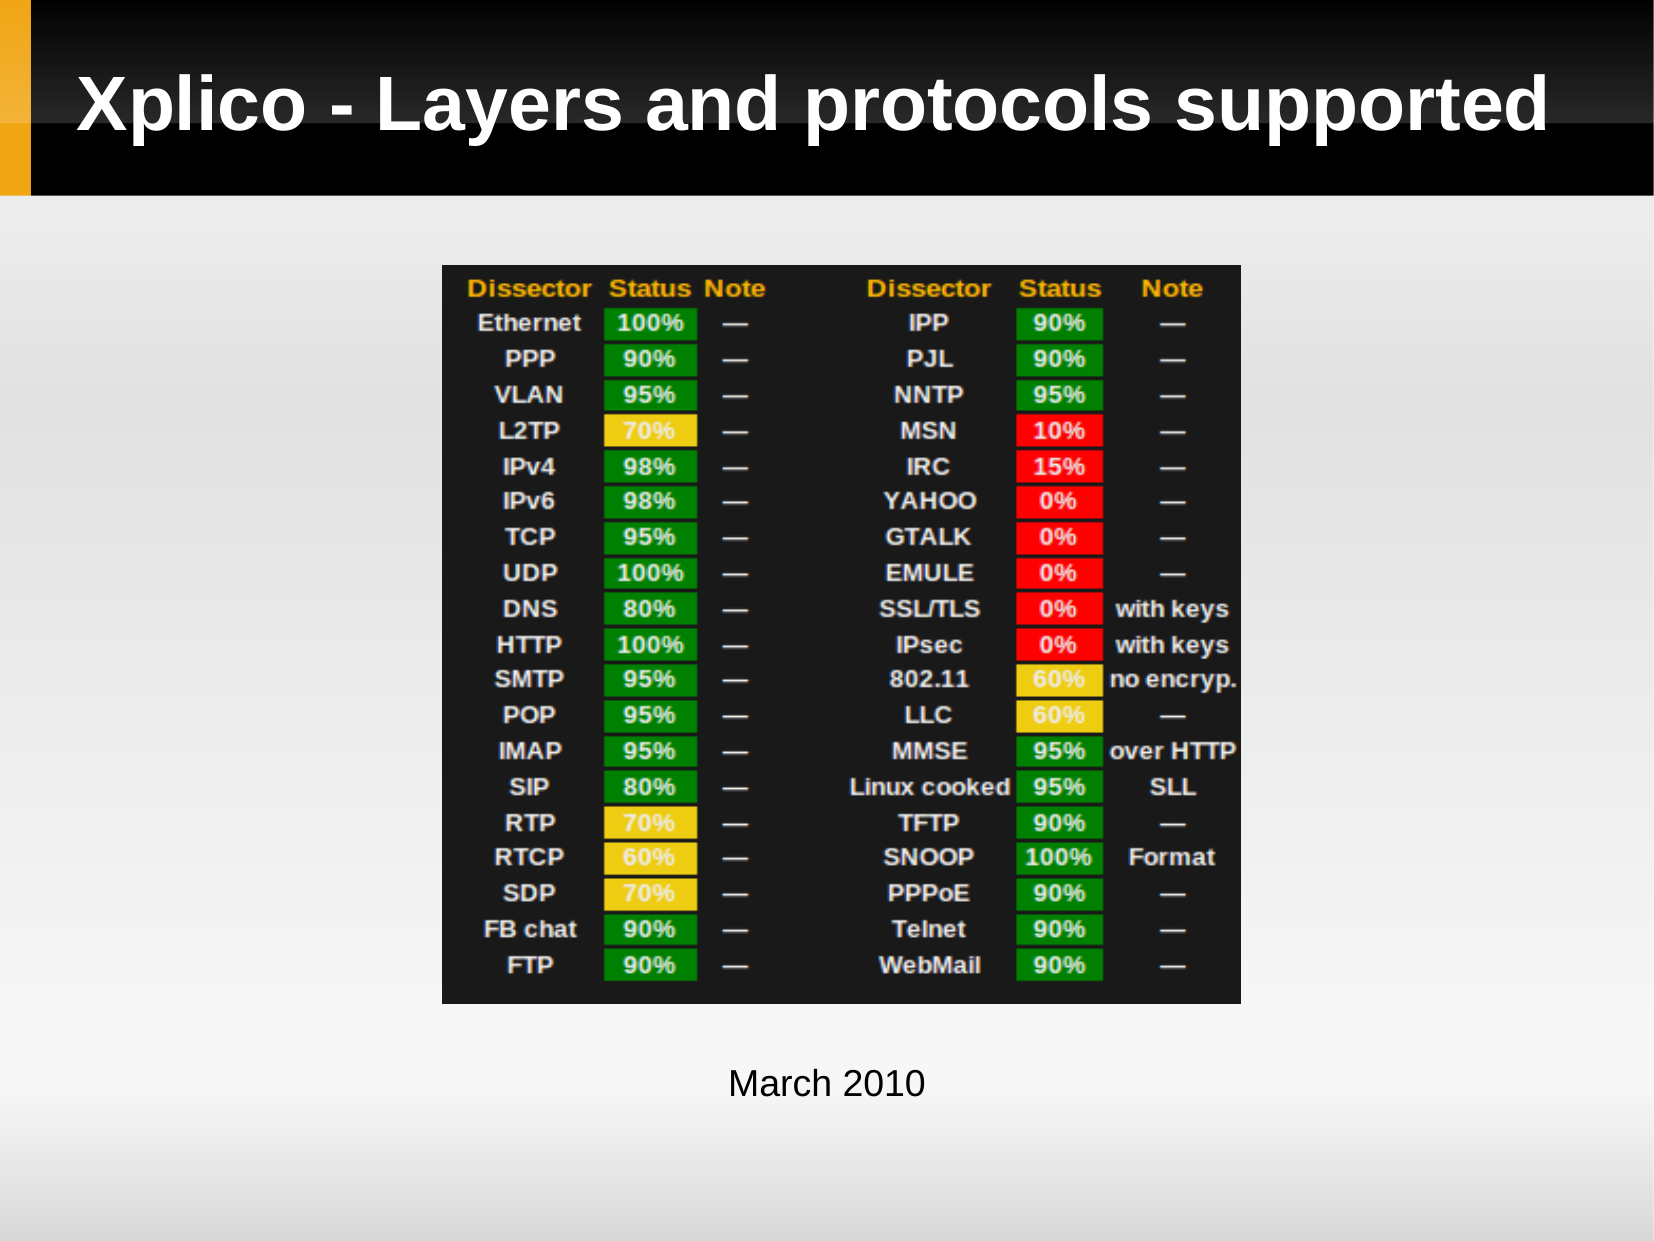

# Xplico - Layers and protocols supported
March 2010